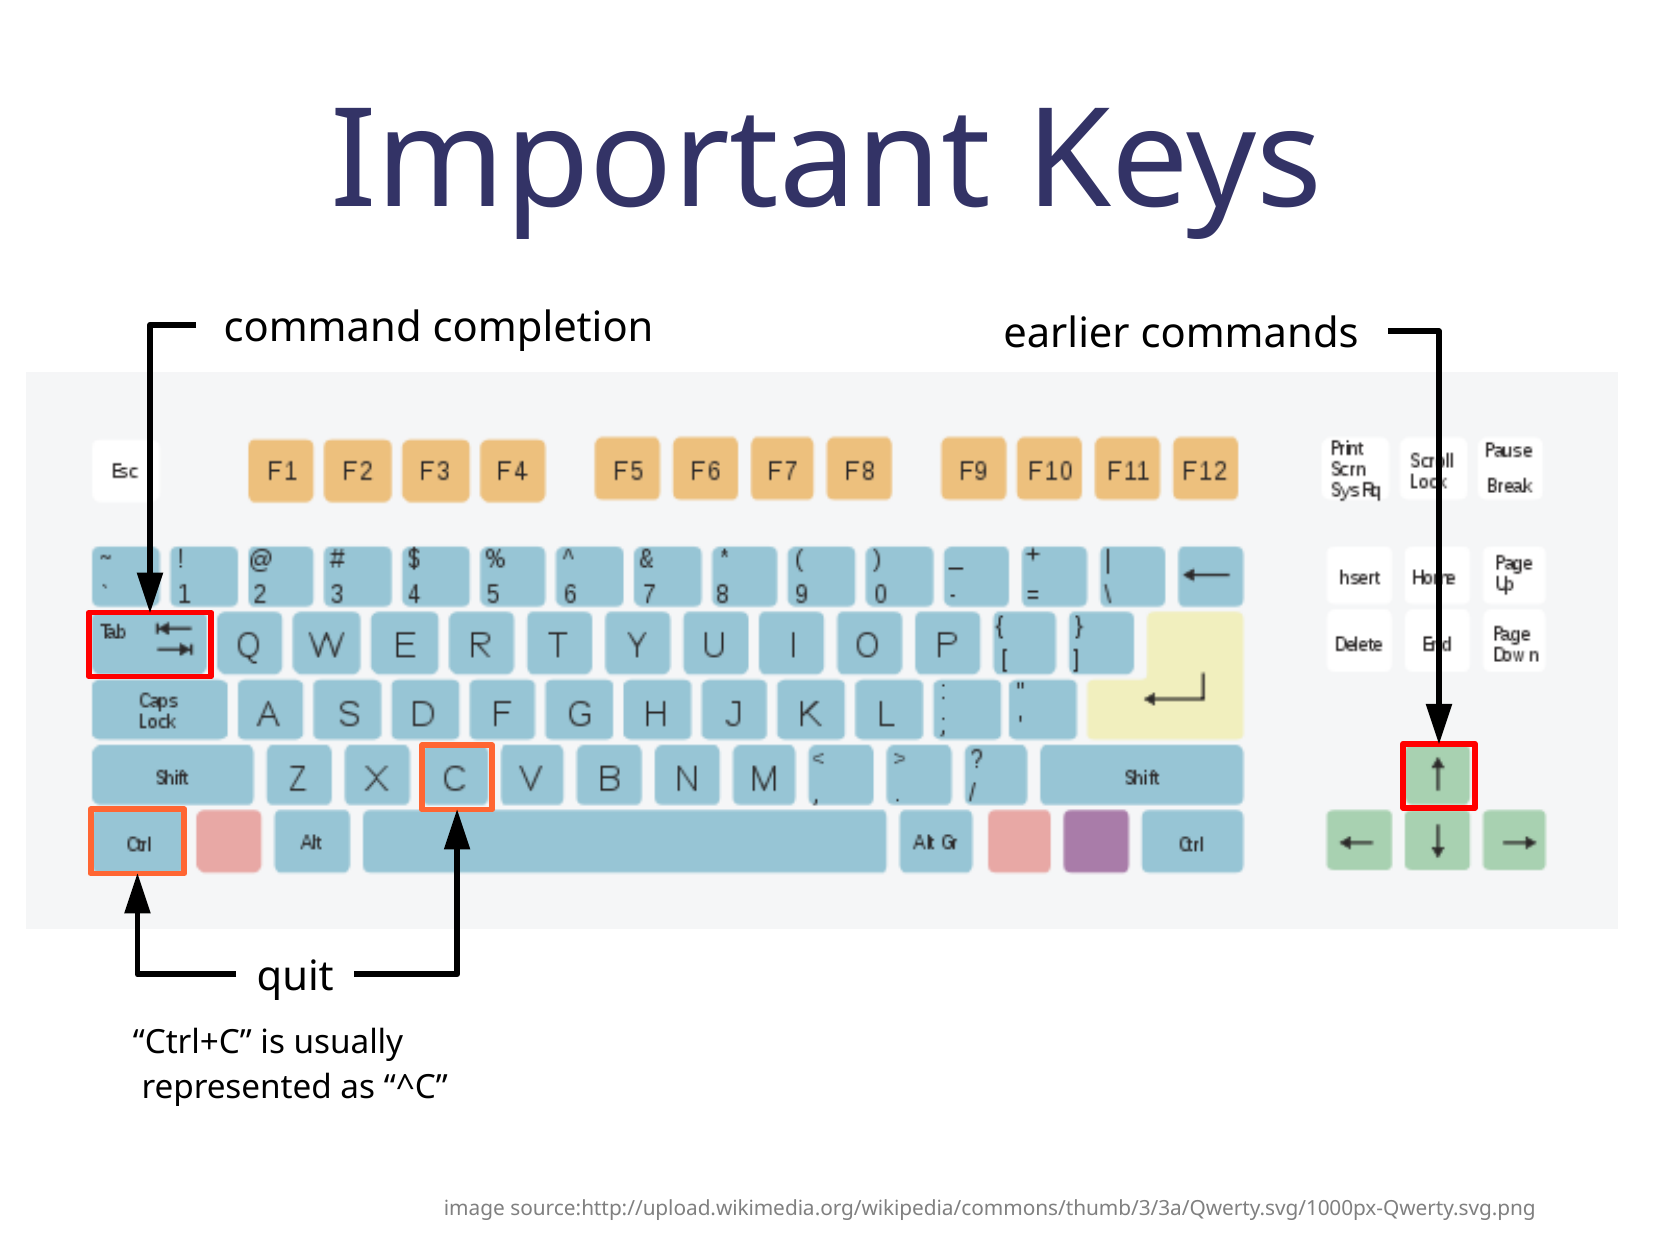

# Important Keys
command completion
earlier commands
quit
“Ctrl+C” is usually
 represented as “^C”
image source:http://upload.wikimedia.org/wikipedia/commons/thumb/3/3a/Qwerty.svg/1000px-Qwerty.svg.png